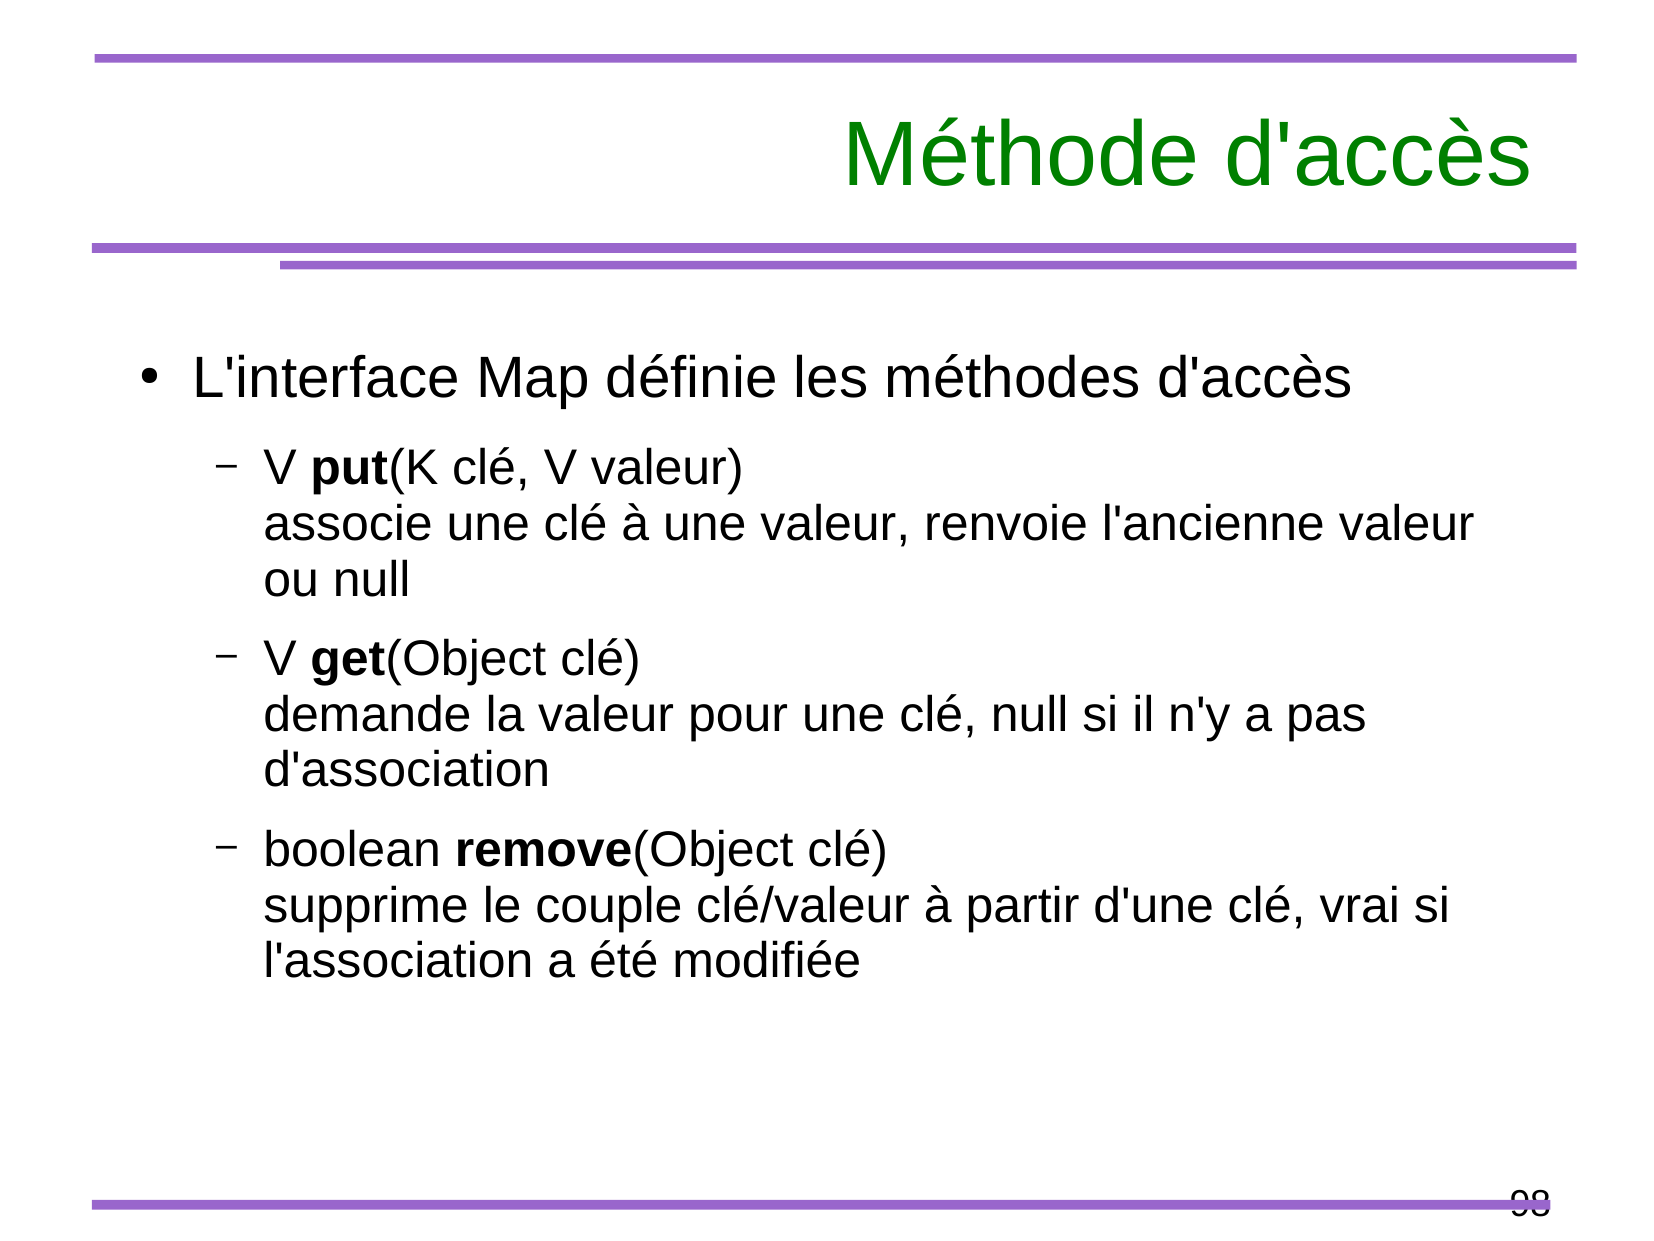

# Méthode d'accès
L'interface Map définie les méthodes d'accès
V put(K clé, V valeur)
associe une clé à une valeur, renvoie l'ancienne valeur ou null
V get(Object clé)
demande la valeur pour une clé, null si il n'y a pas d'association
boolean remove(Object clé)
supprime le couple clé/valeur à partir d'une clé, vrai si l'association a été modifiée